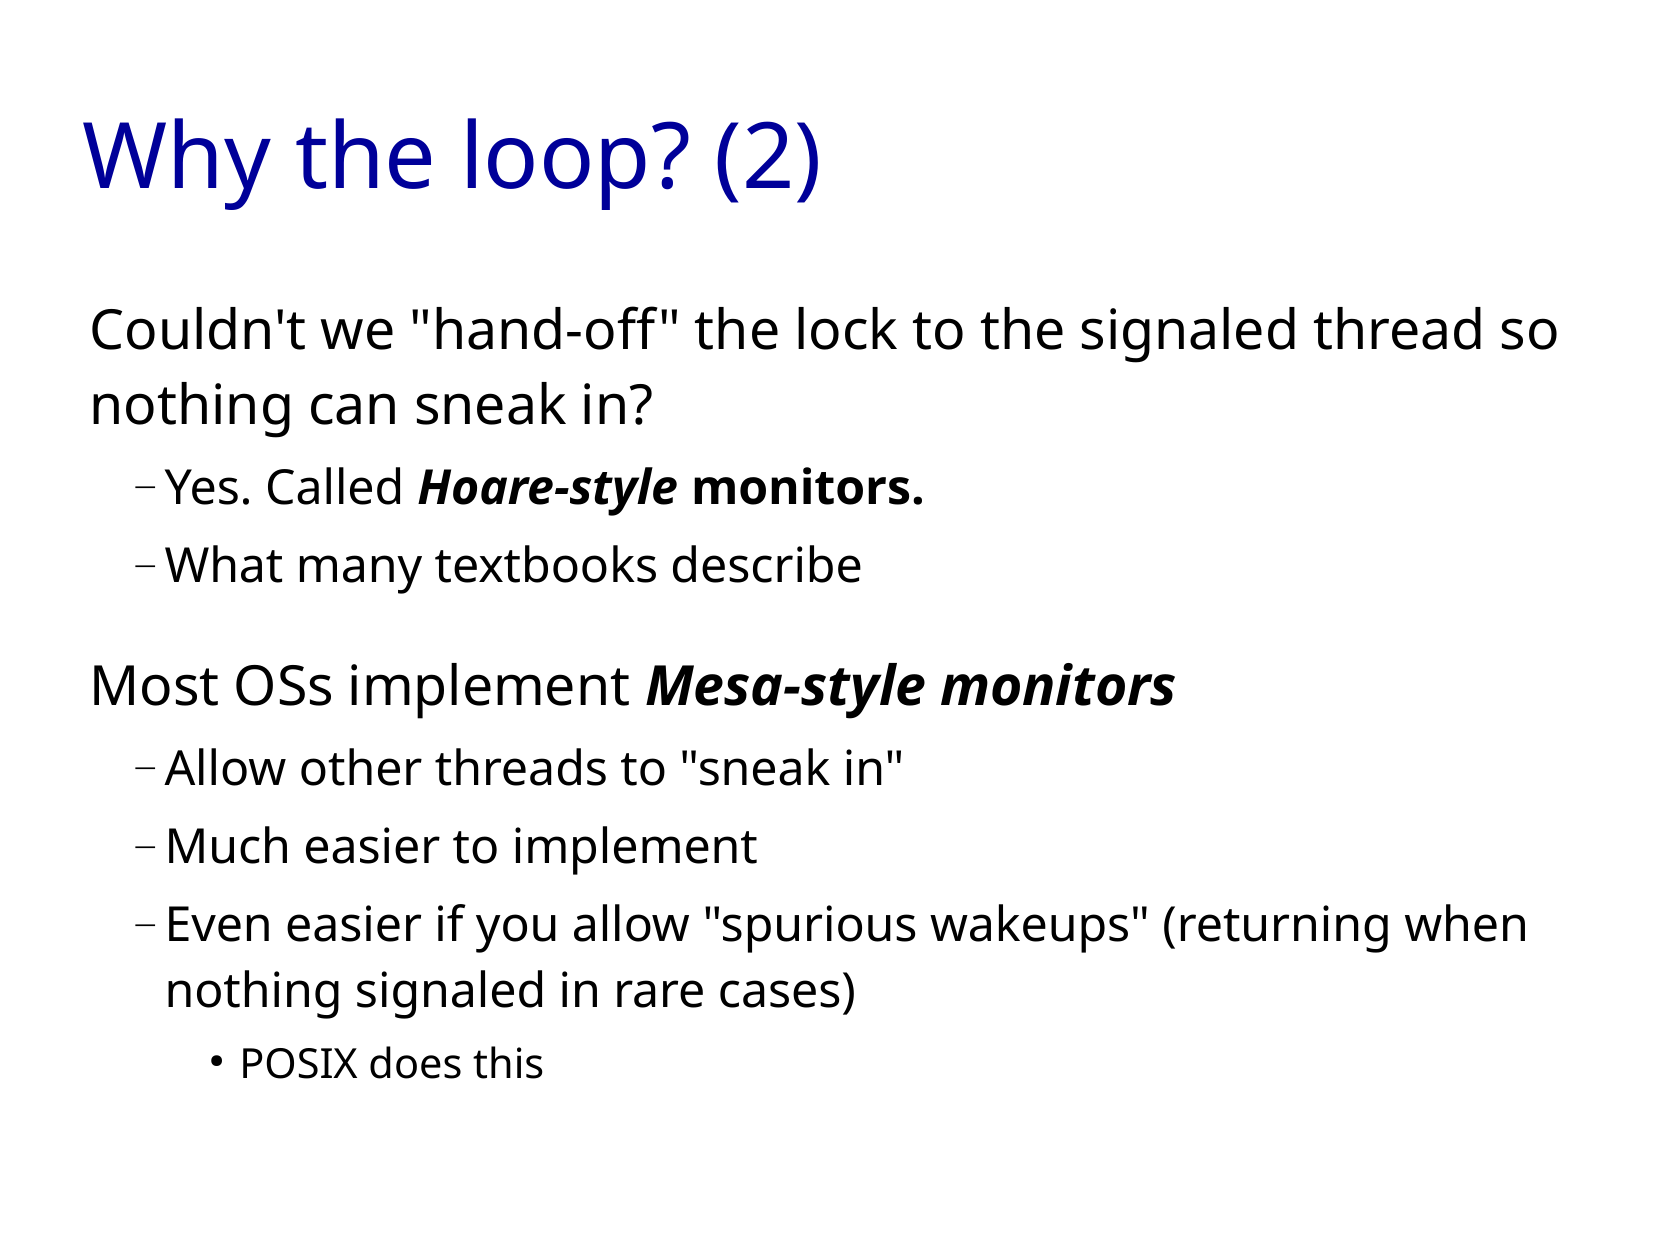

# Why the loop? (2)
Couldn't we "hand-off" the lock to the signaled thread so nothing can sneak in?
Yes. Called Hoare-style monitors.
What many textbooks describe
Most OSs implement Mesa-style monitors
Allow other threads to "sneak in"
Much easier to implement
Even easier if you allow "spurious wakeups" (returning when nothing signaled in rare cases)
POSIX does this